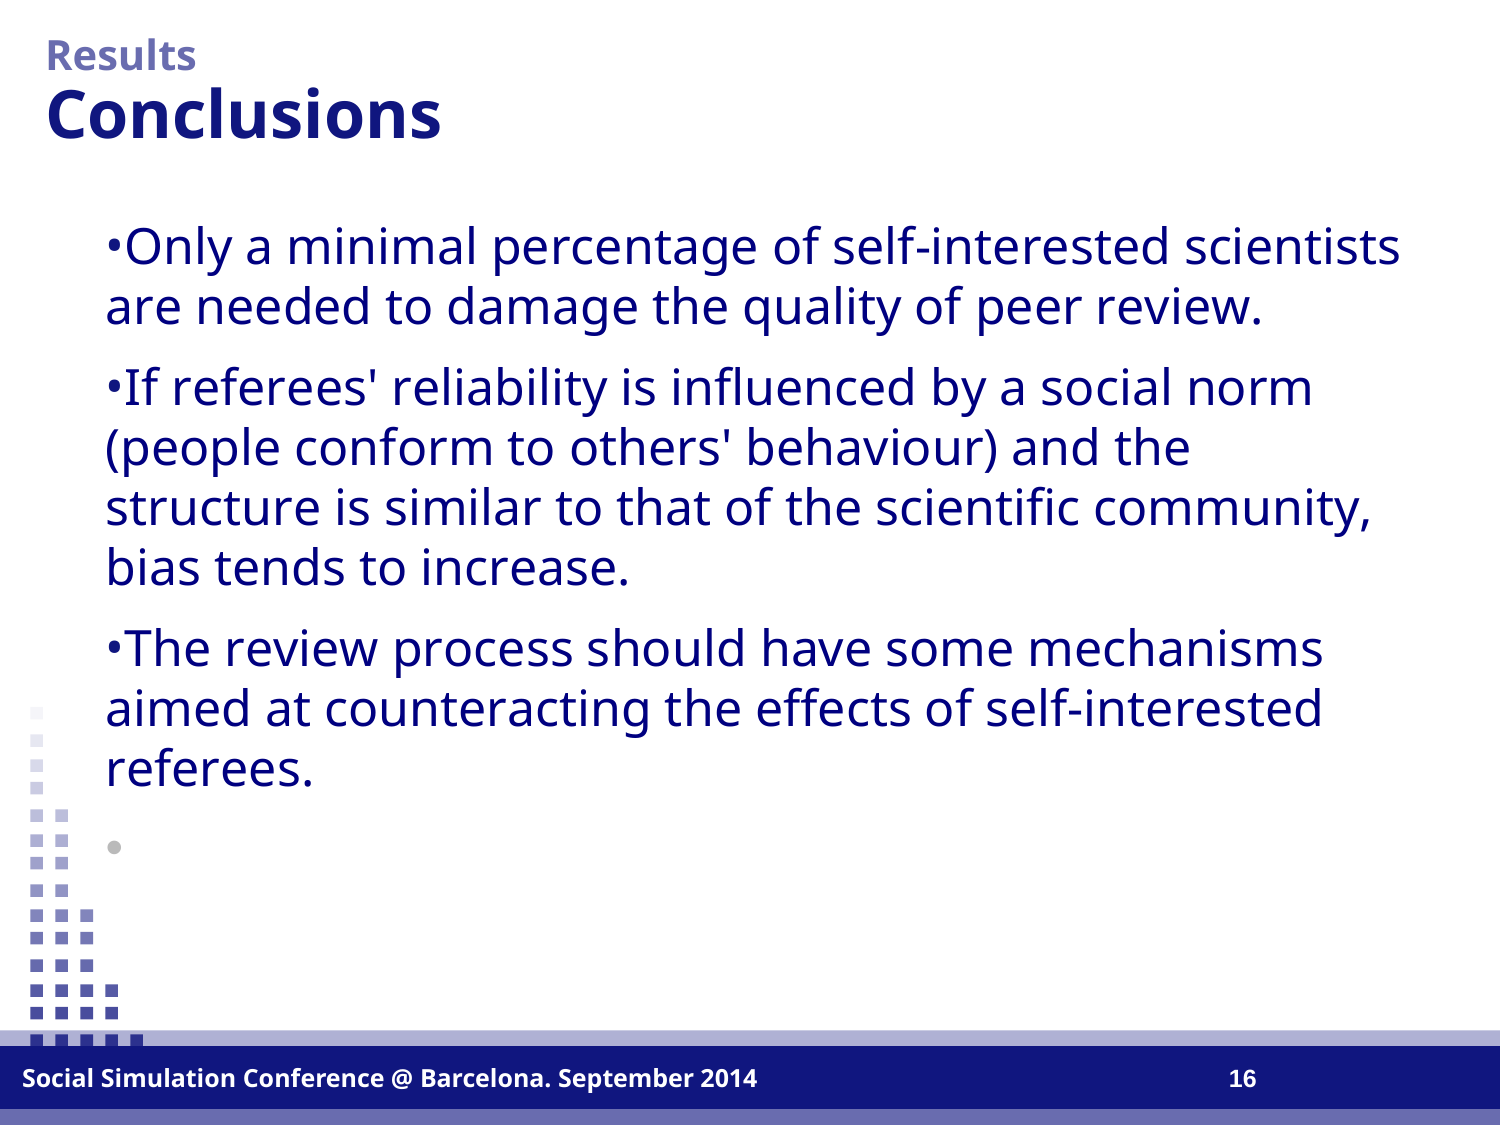

Results
Conclusions
Only a minimal percentage of self-interested scientists are needed to damage the quality of peer review.
If referees' reliability is influenced by a social norm (people conform to others' behaviour) and the structure is similar to that of the scientific community, bias tends to increase.
The review process should have some mechanisms aimed at counteracting the effects of self-interested referees.